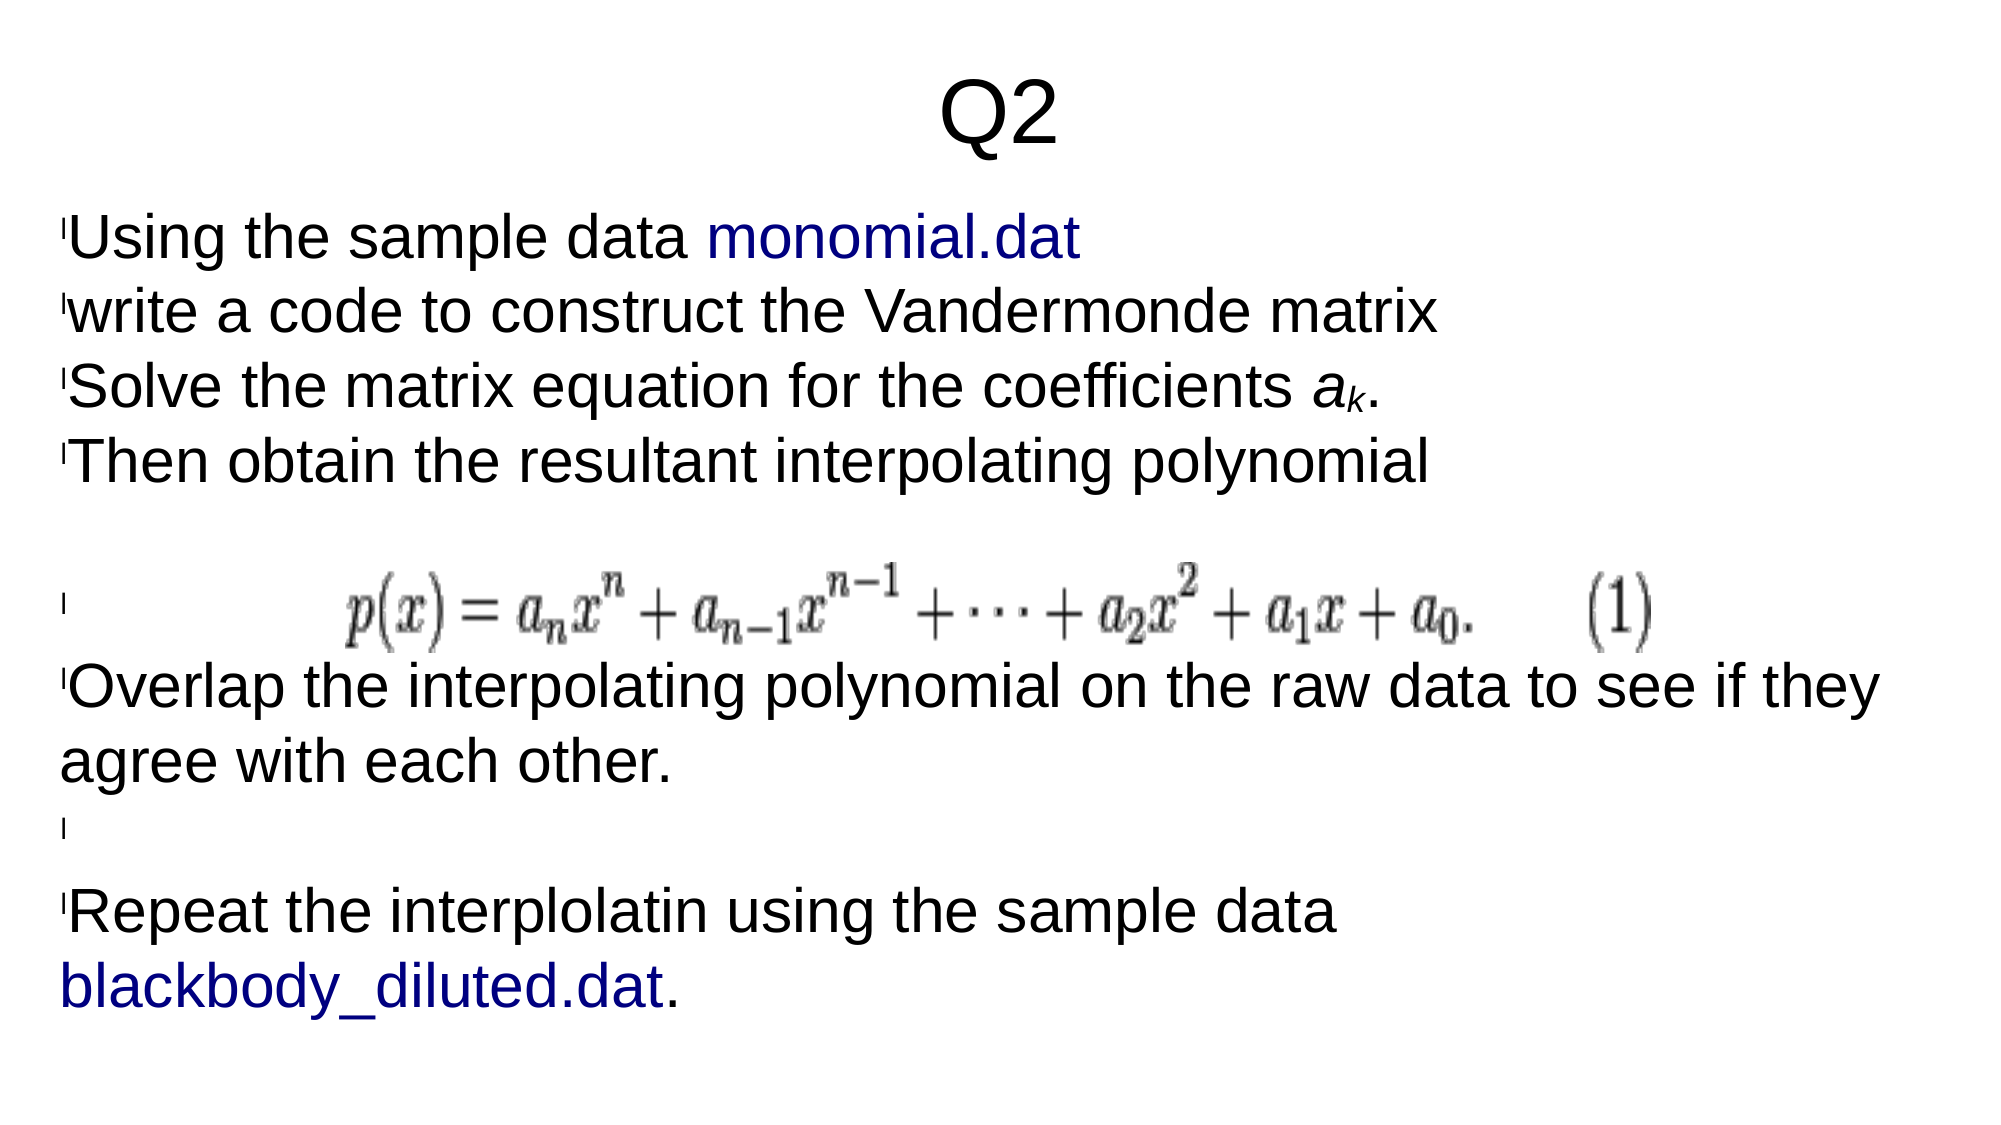

Q2
Using the sample data monomial.dat
write a code to construct the Vandermonde matrix
Solve the matrix equation for the coefficients ak.
Then obtain the resultant interpolating polynomial
Overlap the interpolating polynomial on the raw data to see if they agree with each other.
Repeat the interplolatin using the sample data blackbody_diluted.dat.